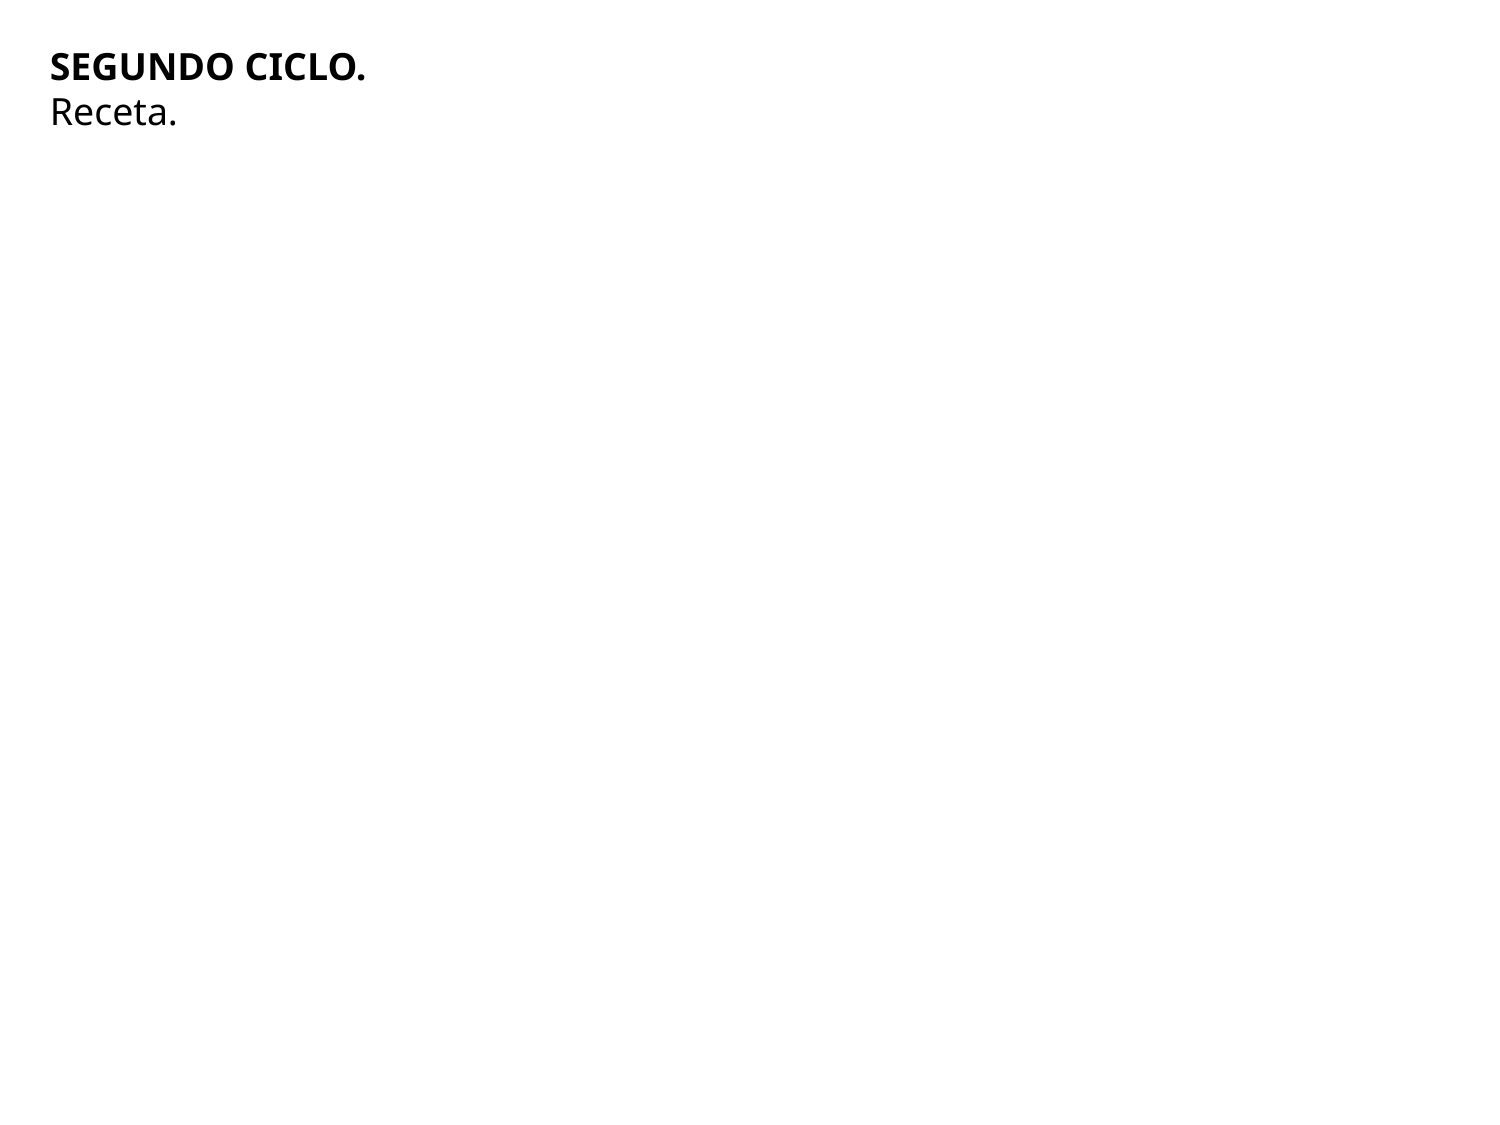

SEGUNDO CICLO.
Receta.
Tiempo de preparación
Dificultad de ejecución
Pasos de la preparación
Dibujo o foto
Nombre receta
Ingredientes
Utensilios
Número de comensales